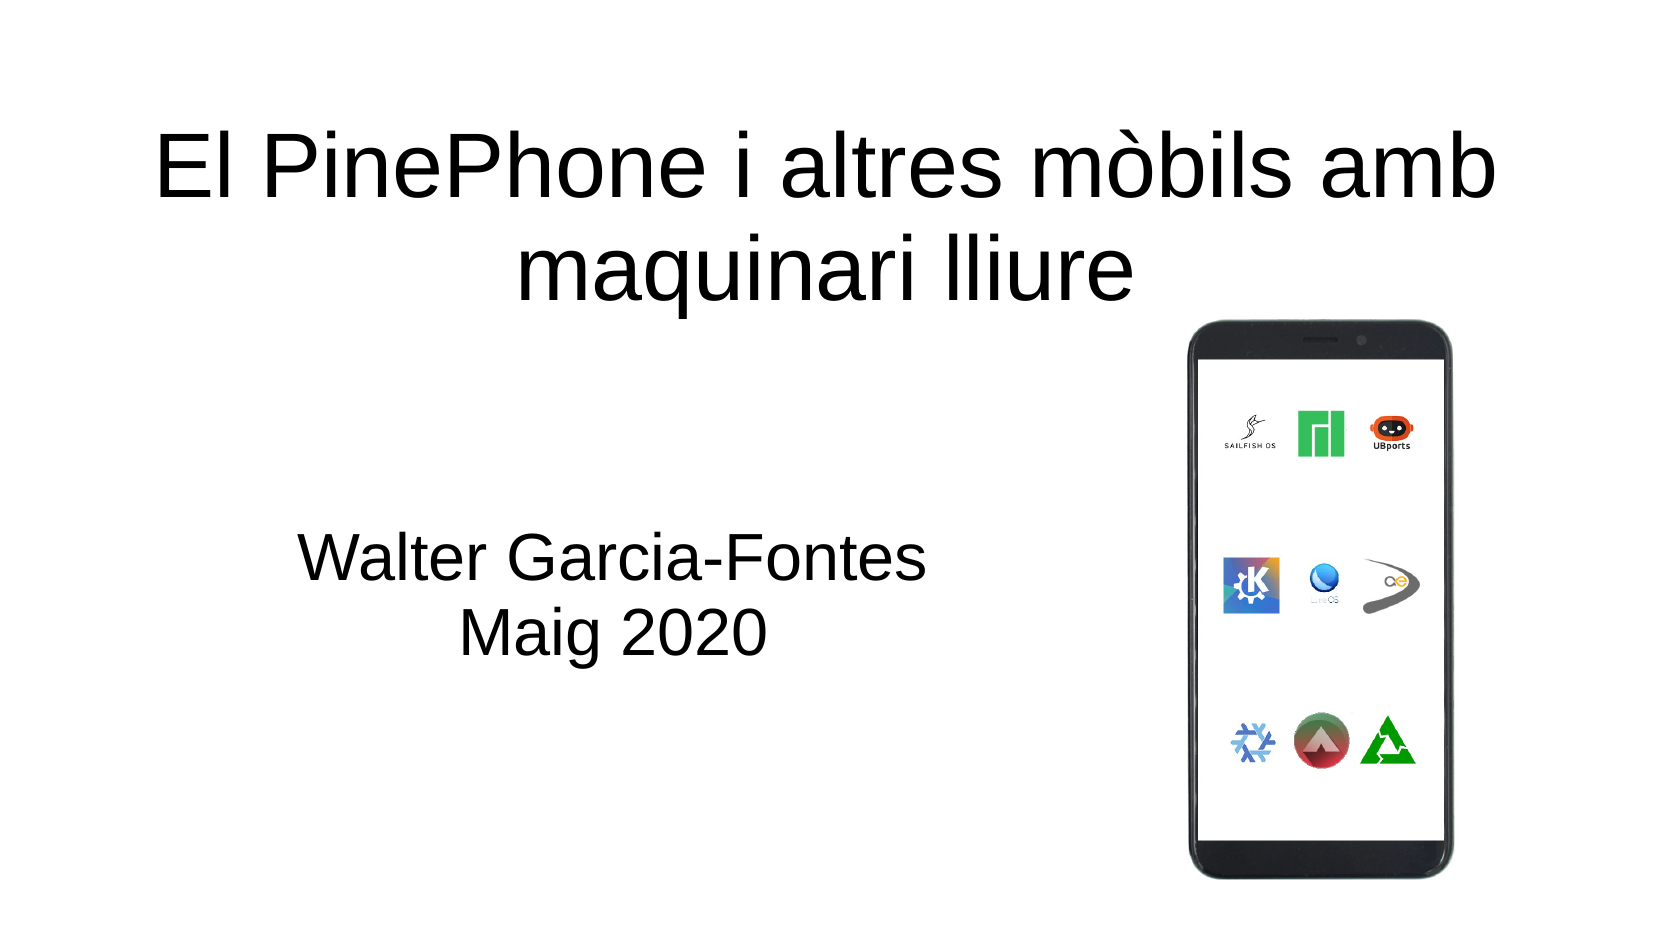

# El PinePhone i altres mòbils amb maquinari lliure
Walter Garcia-Fontes
Maig 2020